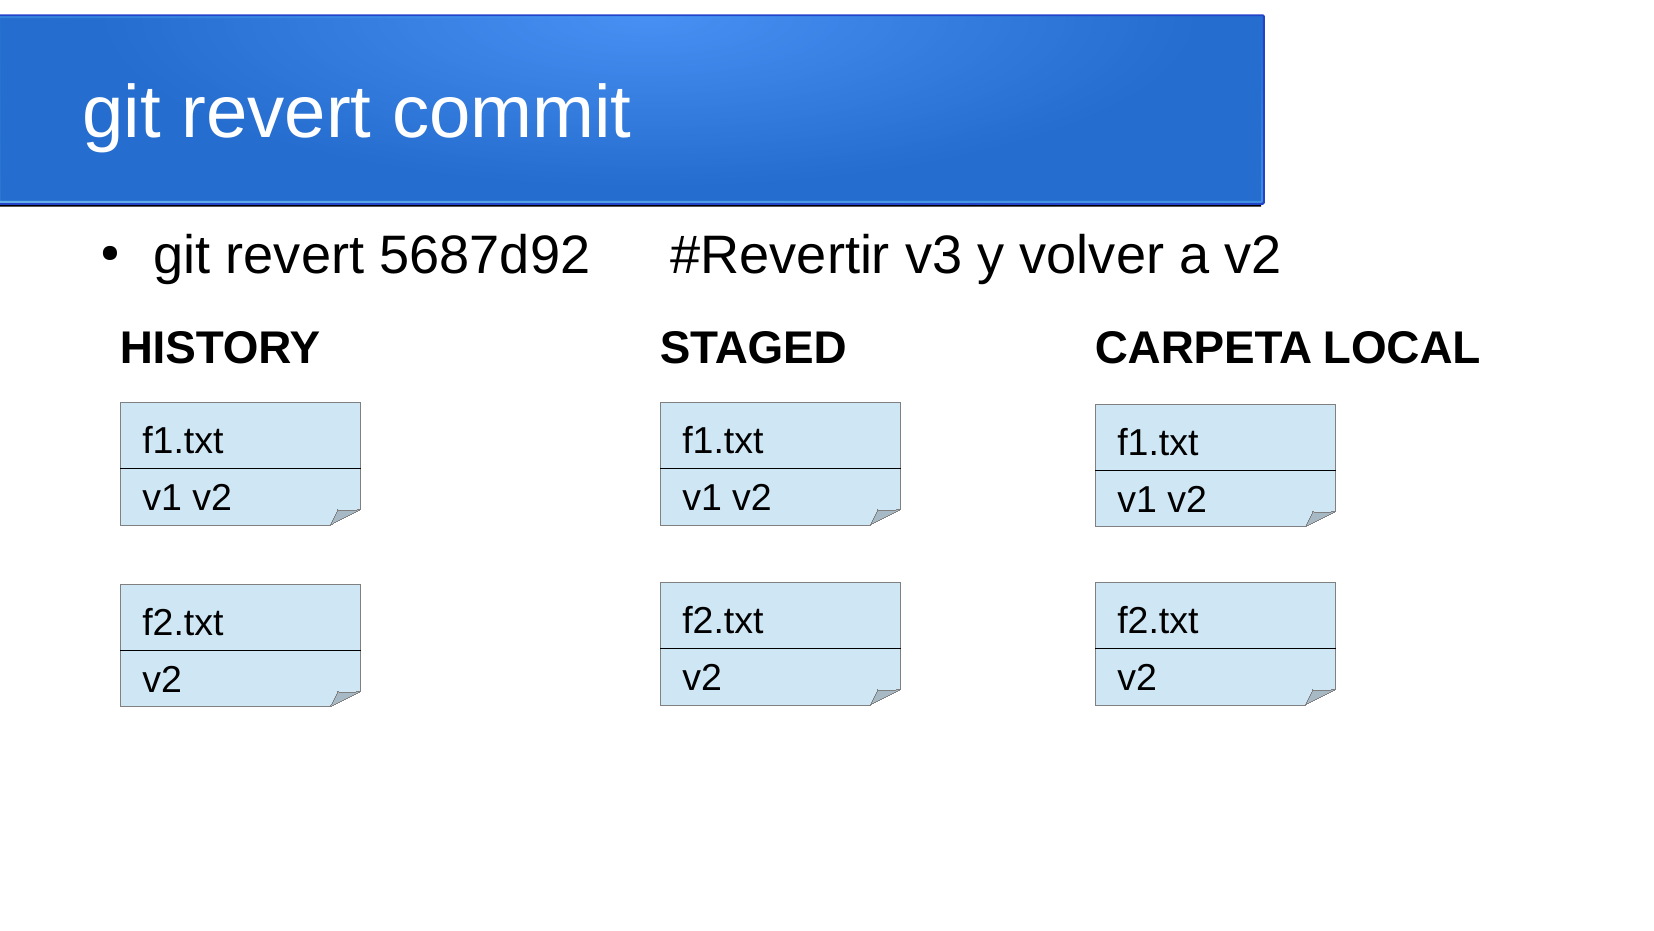

# git revert commit
git revert 5687d92		#Revertir v3 y volver a v2
HISTORY
STAGED
CARPETA LOCAL
f1.txt
v1 v2
f1.txt
v1 v2
f1.txt
v1 v2
f2.txt
v2
f2.txt
v2
f2.txt
v2